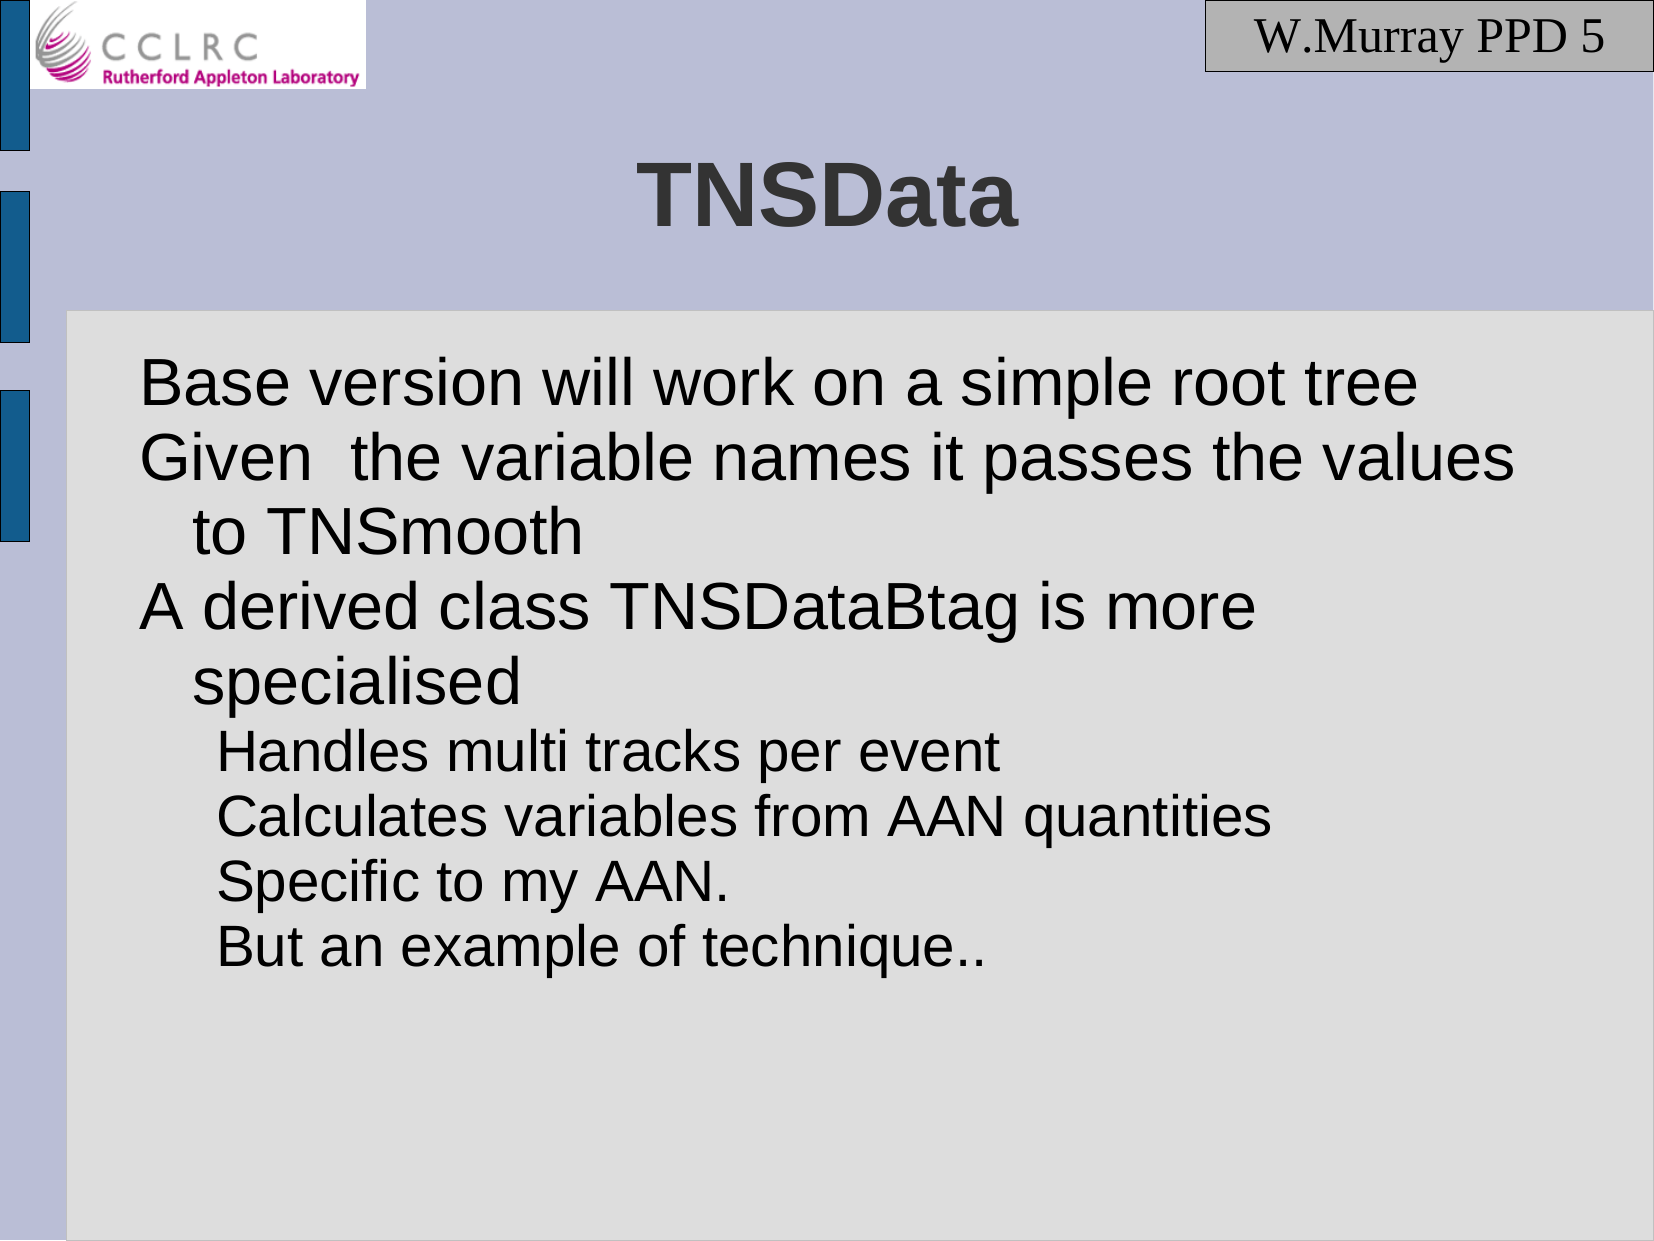

# TNSData
Base version will work on a simple root tree
Given the variable names it passes the values to TNSmooth
A derived class TNSDataBtag is more specialised
Handles multi tracks per event
Calculates variables from AAN quantities
Specific to my AAN.
But an example of technique..